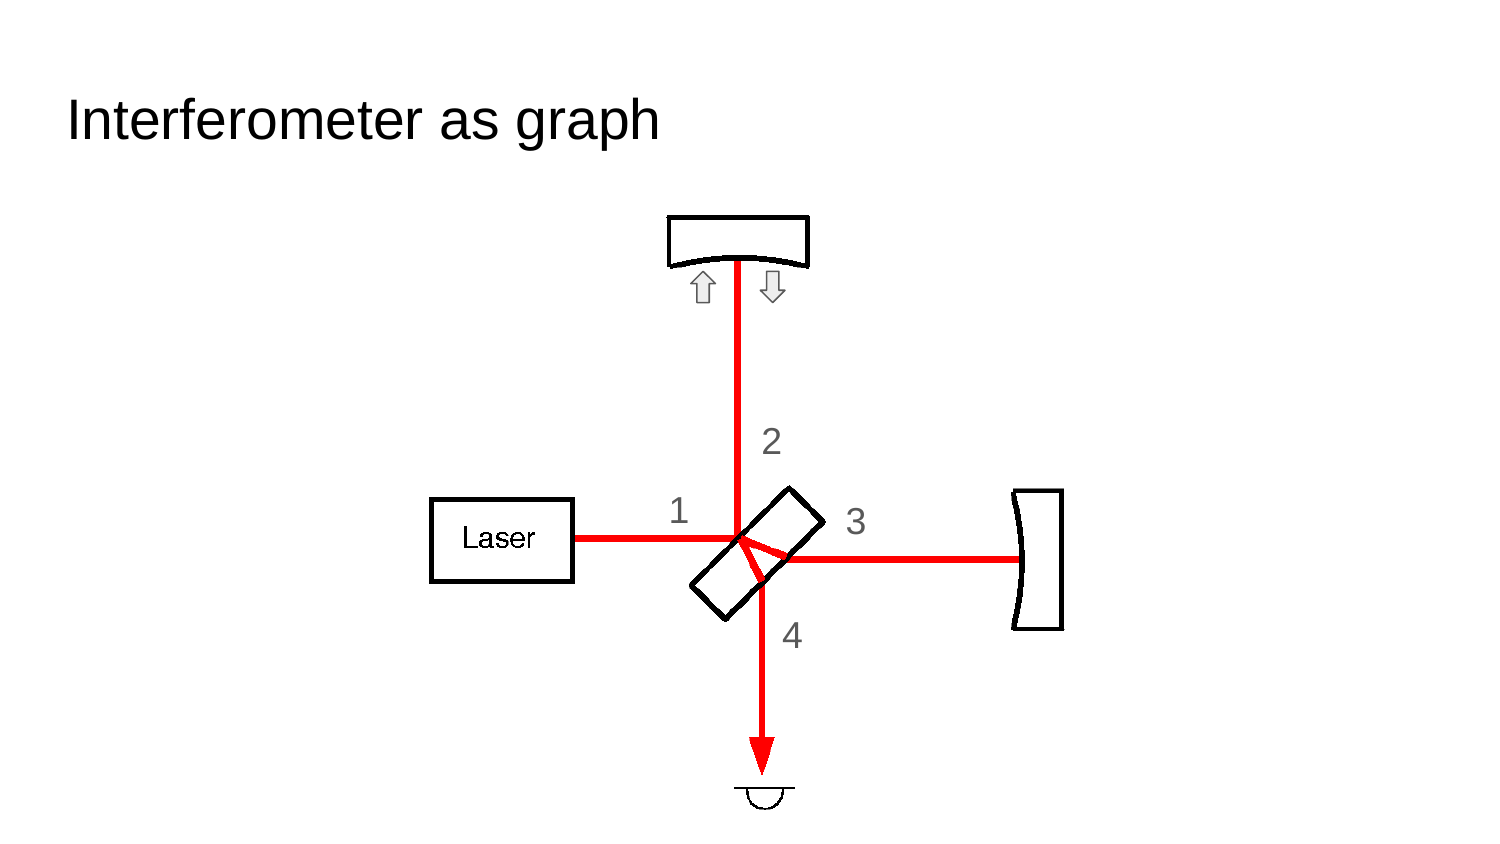

# Interferometer as graph
2
1
3
4